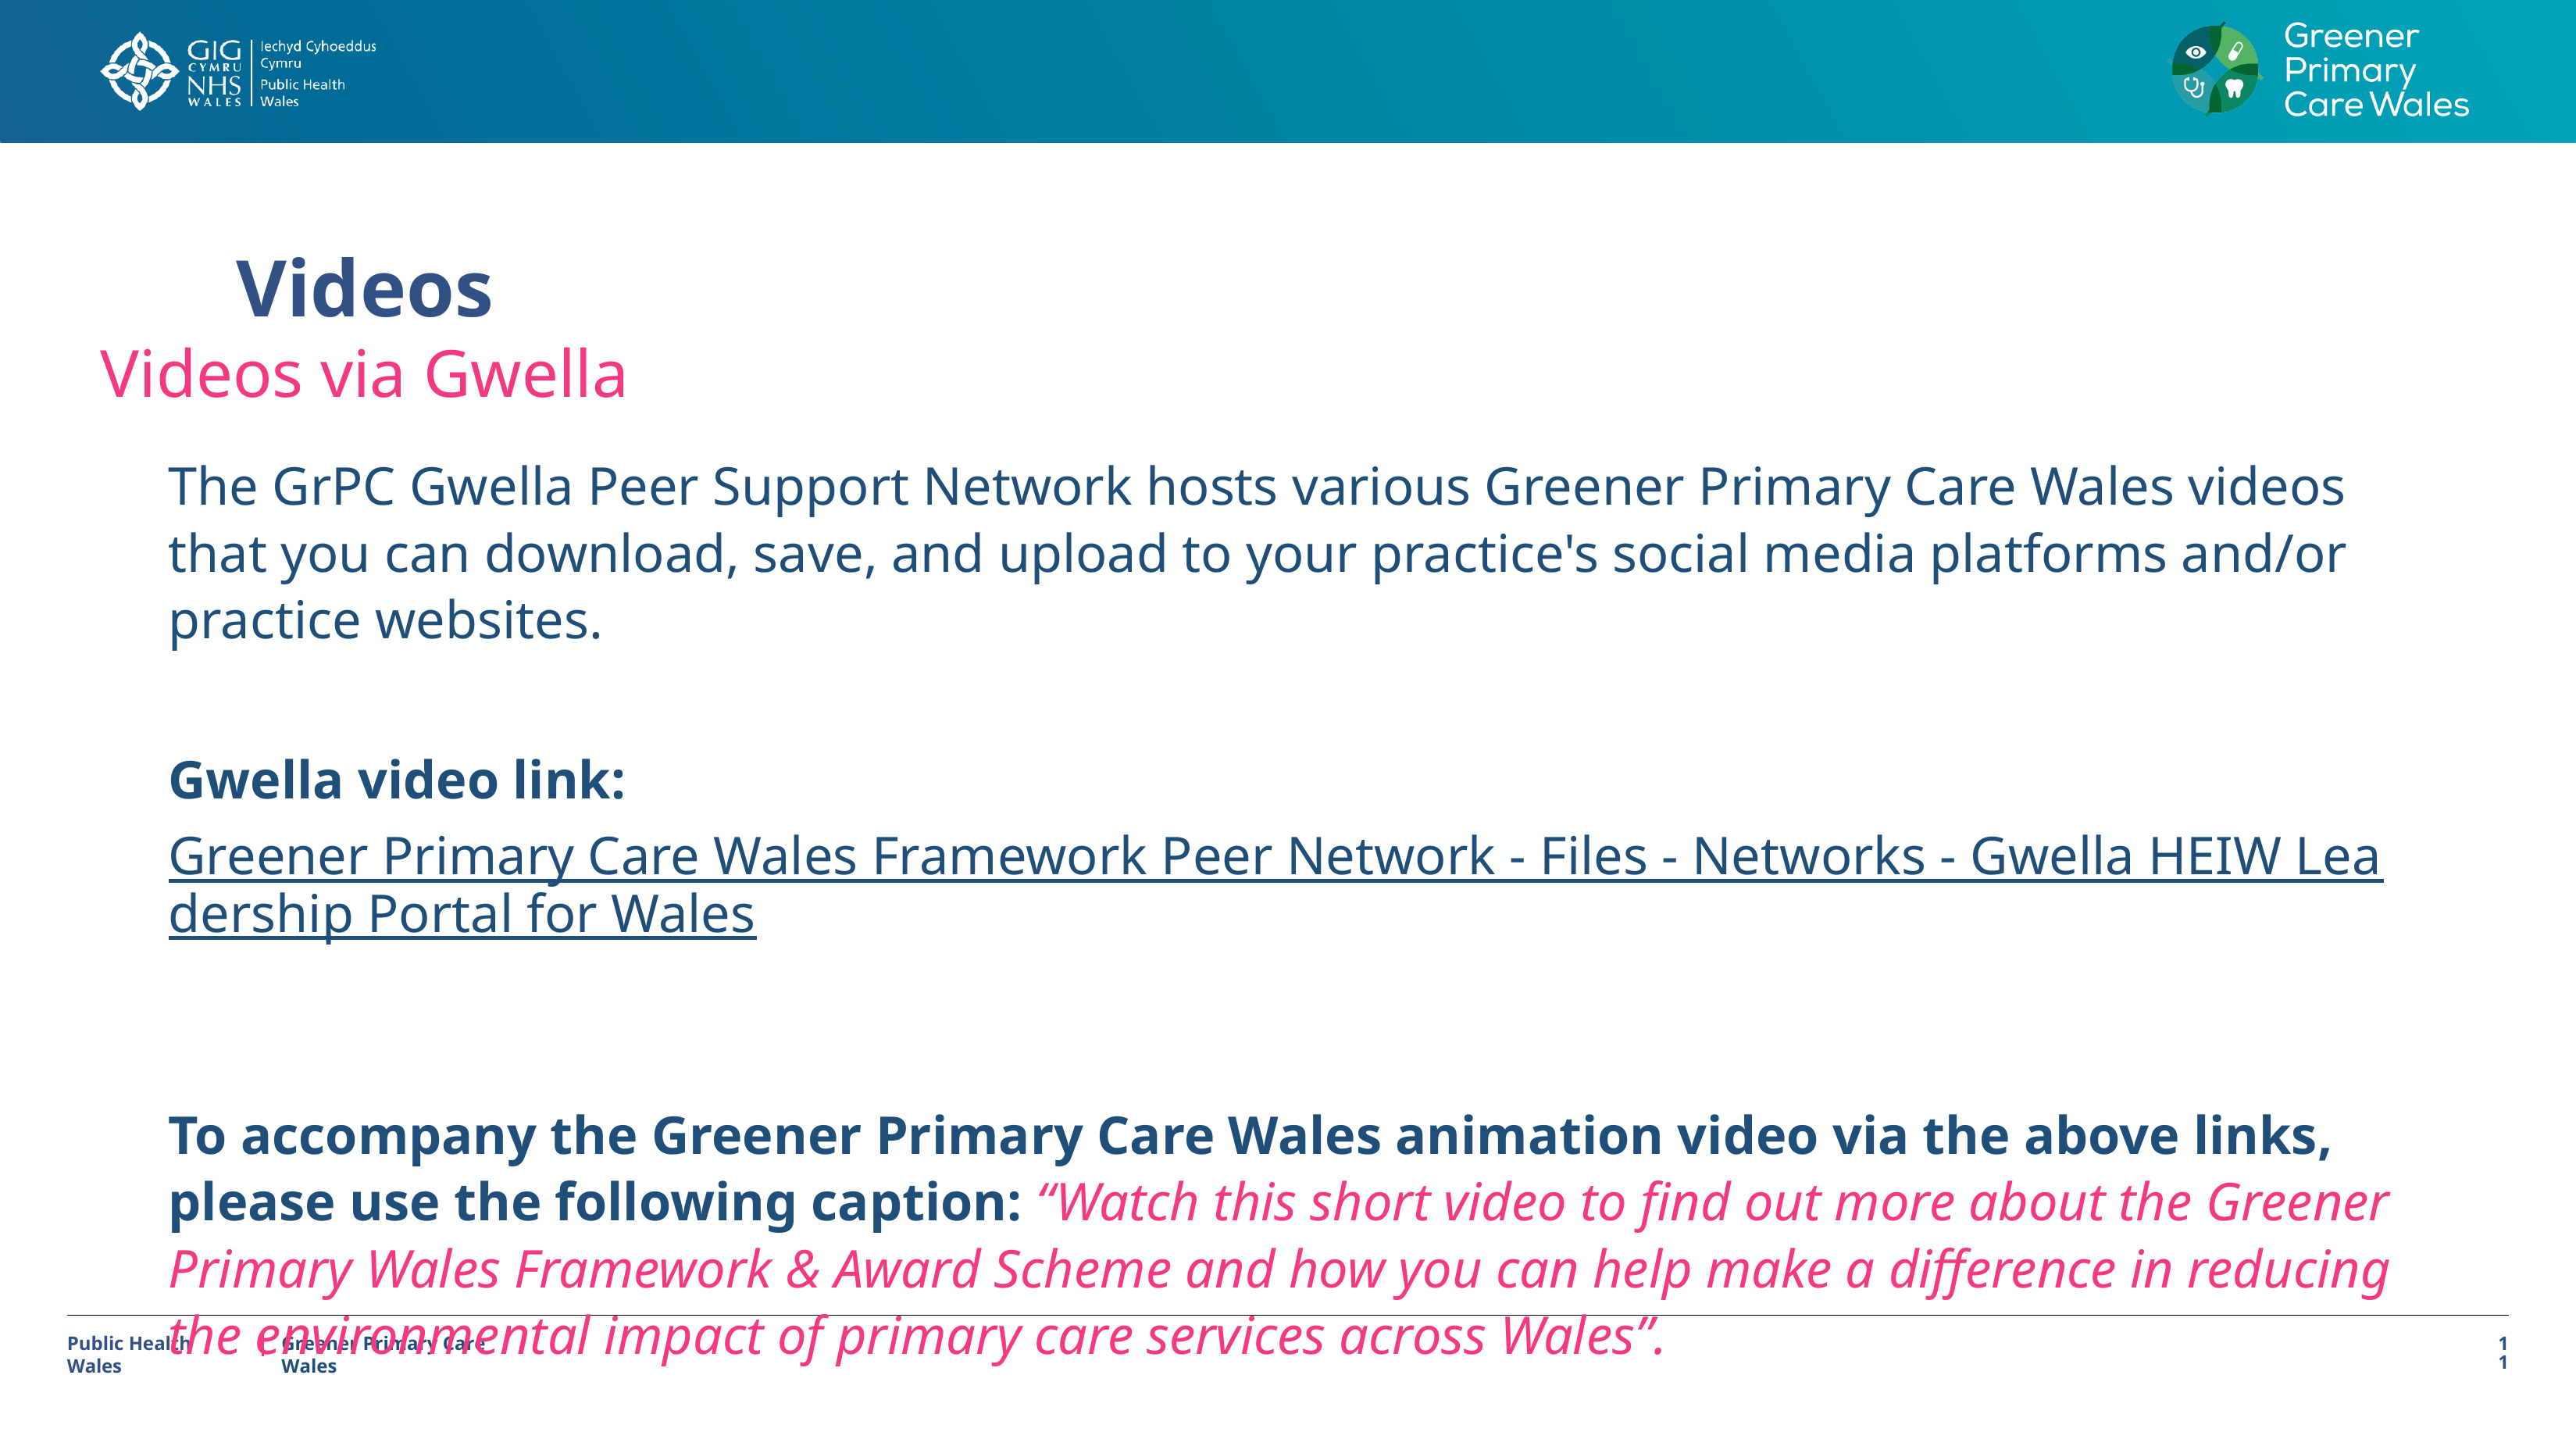

# Videos Videos via Gwella
The GrPC Gwella Peer Support Network hosts various Greener Primary Care Wales videos that you can download, save, and upload to your practice's social media platforms and/or practice websites.
Gwella video link:Greener Primary Care Wales Framework Peer Network - Files - Networks - Gwella HEIW Leadership Portal for Wales
To accompany the Greener Primary Care Wales animation video via the above links, please use the following caption: “Watch this short video to find out more about the Greener Primary Wales Framework & Award Scheme and how you can help make a difference in reducing the environmental impact of primary care services across Wales”.
Public Health Wales
Greener Primary Care Wales